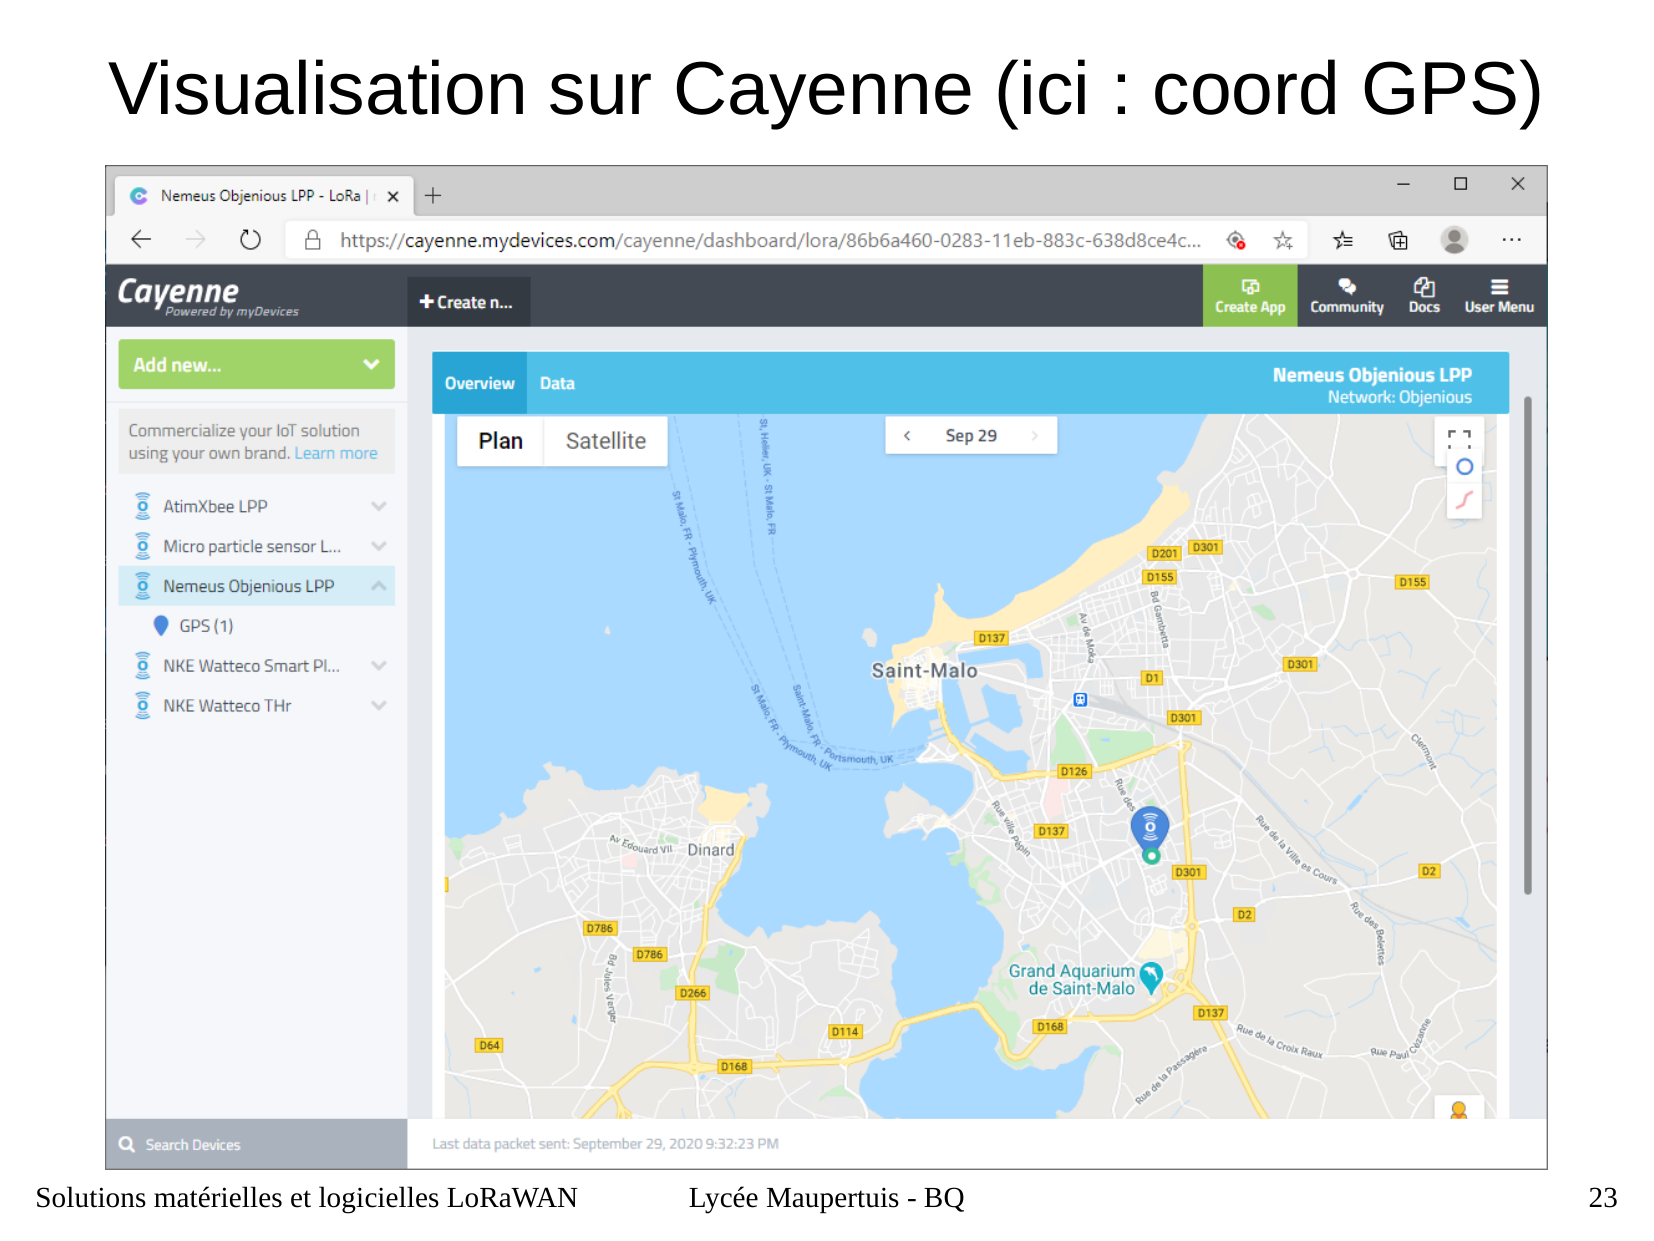

# Visualisation sur Cayenne (ici : coord GPS)
Solutions matérielles et logicielles LoRaWAN
Lycée Maupertuis - BQ
23